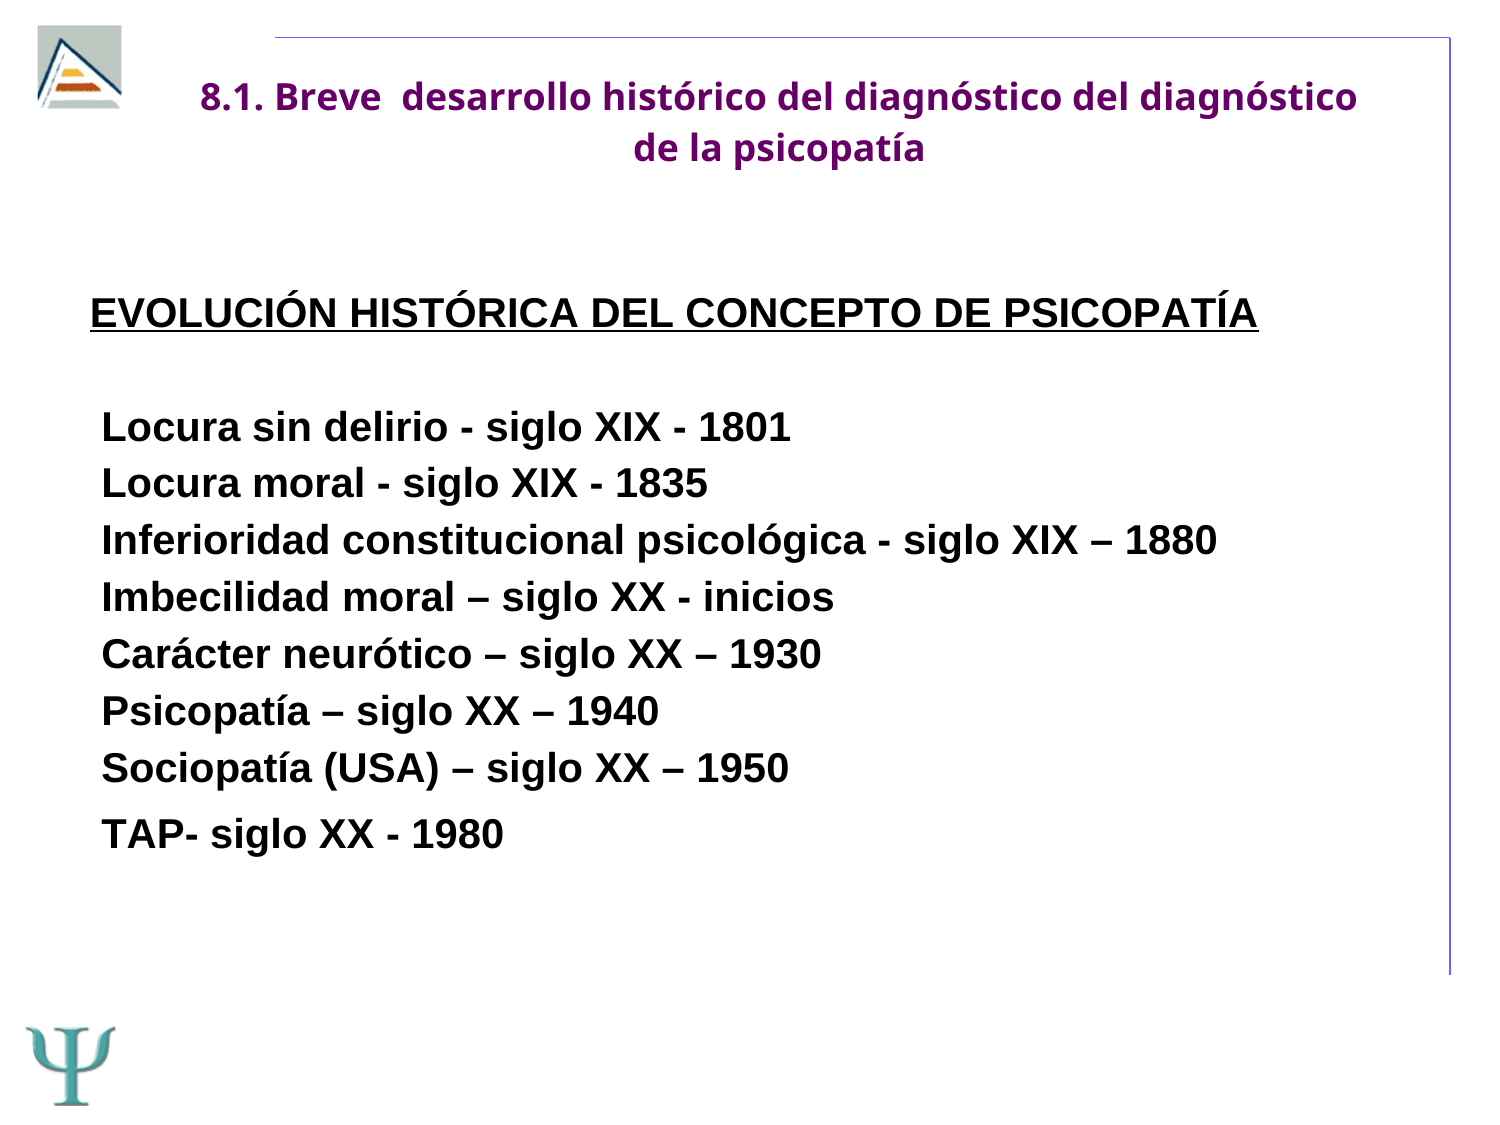

# 8.1. Breve desarrollo histórico del diagnóstico del diagnóstico de la psicopatía
EVOLUCIÓN HISTÓRICA DEL CONCEPTO DE PSICOPATÍA
 Locura sin delirio - siglo XIX - 1801
 Locura moral - siglo XIX - 1835
 Inferioridad constitucional psicológica - siglo XIX – 1880
 Imbecilidad moral – siglo XX - inicios
 Carácter neurótico – siglo XX – 1930
 Psicopatía – siglo XX – 1940
 Sociopatía (USA) – siglo XX – 1950
 TAP- siglo XX - 1980